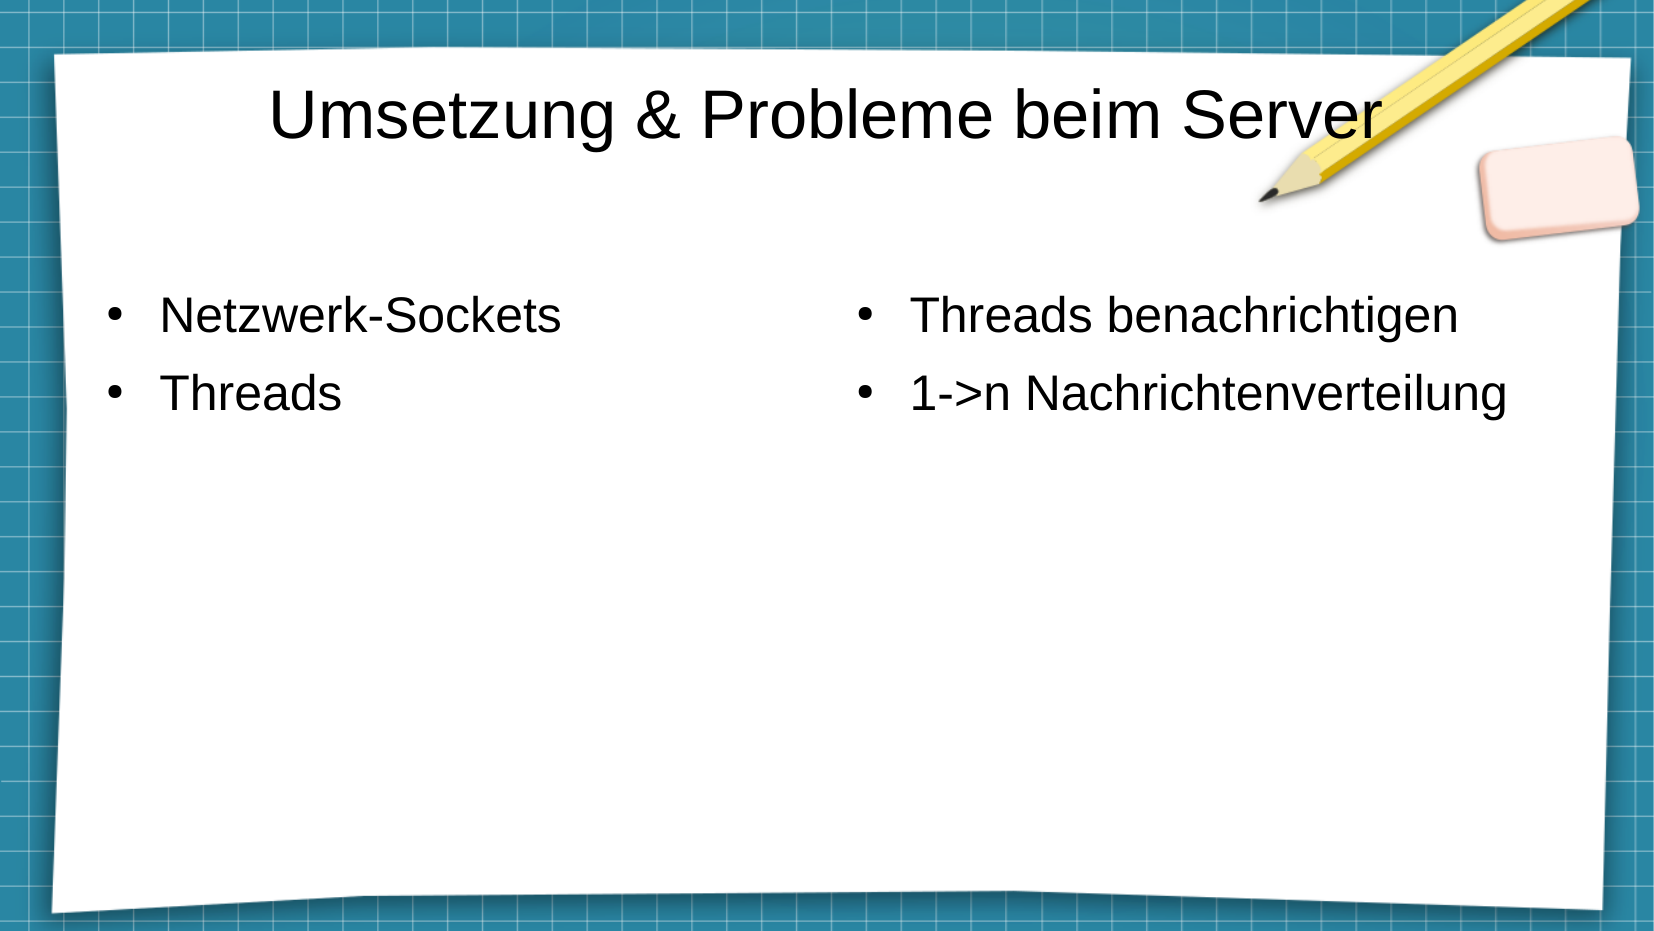

# Umsetzung & Probleme beim Server
Netzwerk-Sockets
Threads
Threads benachrichtigen
1->n Nachrichtenverteilung